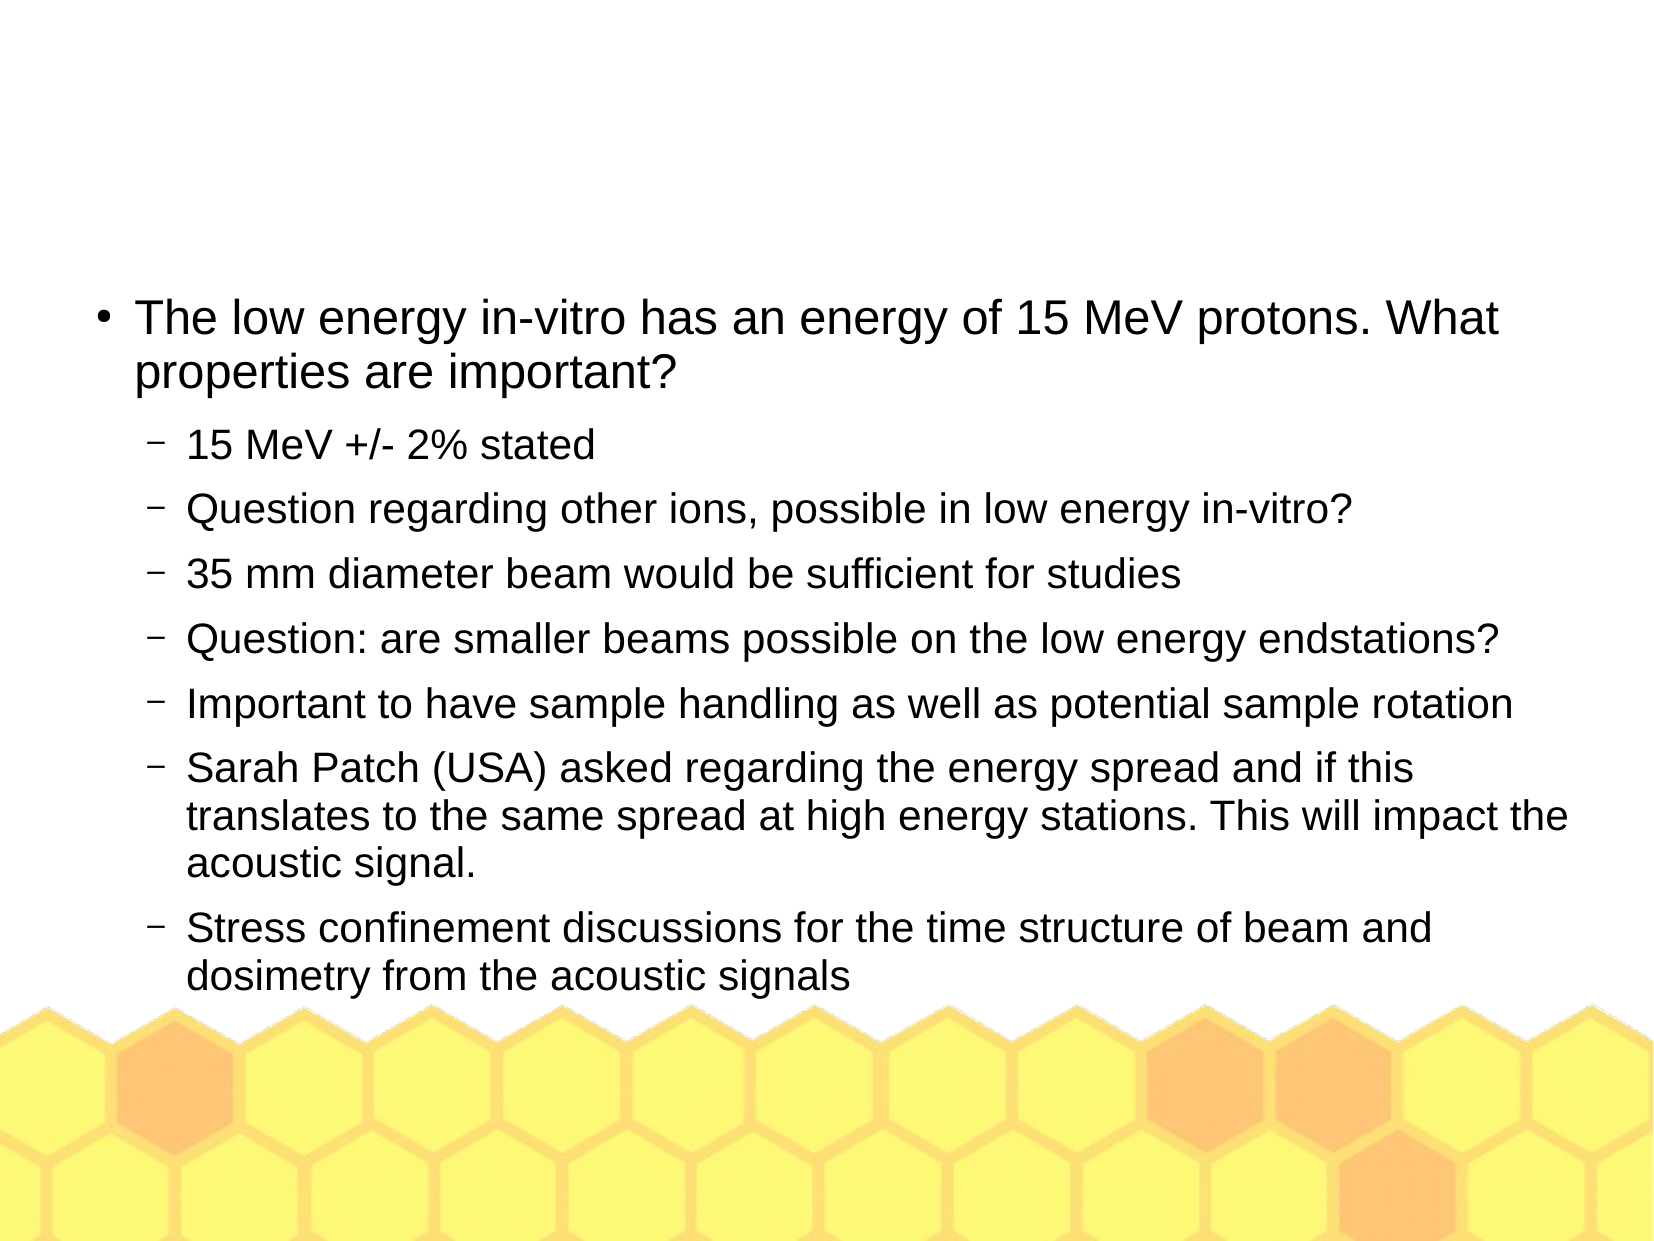

#
The low energy in-vitro has an energy of 15 MeV protons. What properties are important?
15 MeV +/- 2% stated
Question regarding other ions, possible in low energy in-vitro?
35 mm diameter beam would be sufficient for studies
Question: are smaller beams possible on the low energy endstations?
Important to have sample handling as well as potential sample rotation
Sarah Patch (USA) asked regarding the energy spread and if this translates to the same spread at high energy stations. This will impact the acoustic signal.
Stress confinement discussions for the time structure of beam and dosimetry from the acoustic signals